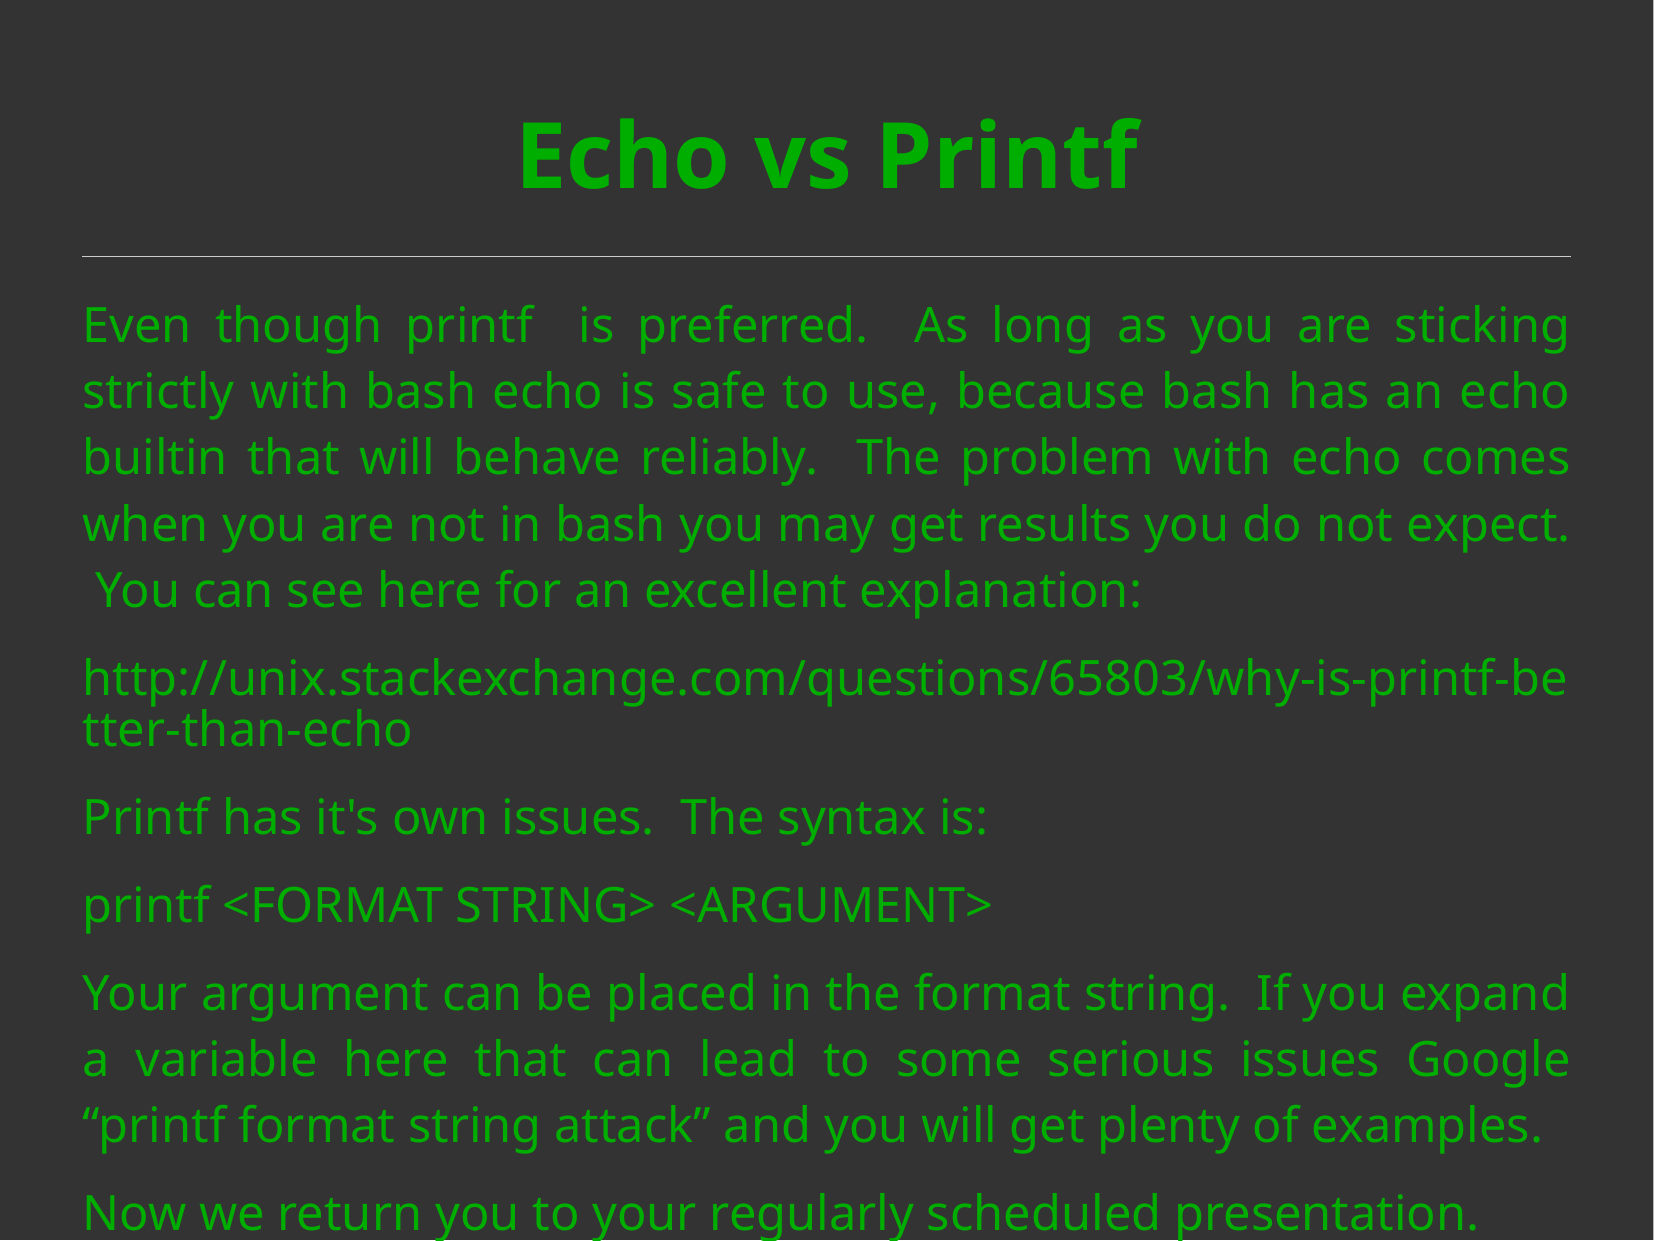

# Echo vs Printf
Even though printf is preferred. As long as you are sticking strictly with bash echo is safe to use, because bash has an echo builtin that will behave reliably. The problem with echo comes when you are not in bash you may get results you do not expect. You can see here for an excellent explanation:
http://unix.stackexchange.com/questions/65803/why-is-printf-better-than-echo
Printf has it's own issues. The syntax is:
printf <FORMAT STRING> <ARGUMENT>
Your argument can be placed in the format string. If you expand a variable here that can lead to some serious issues Google “printf format string attack” and you will get plenty of examples.
Now we return you to your regularly scheduled presentation.